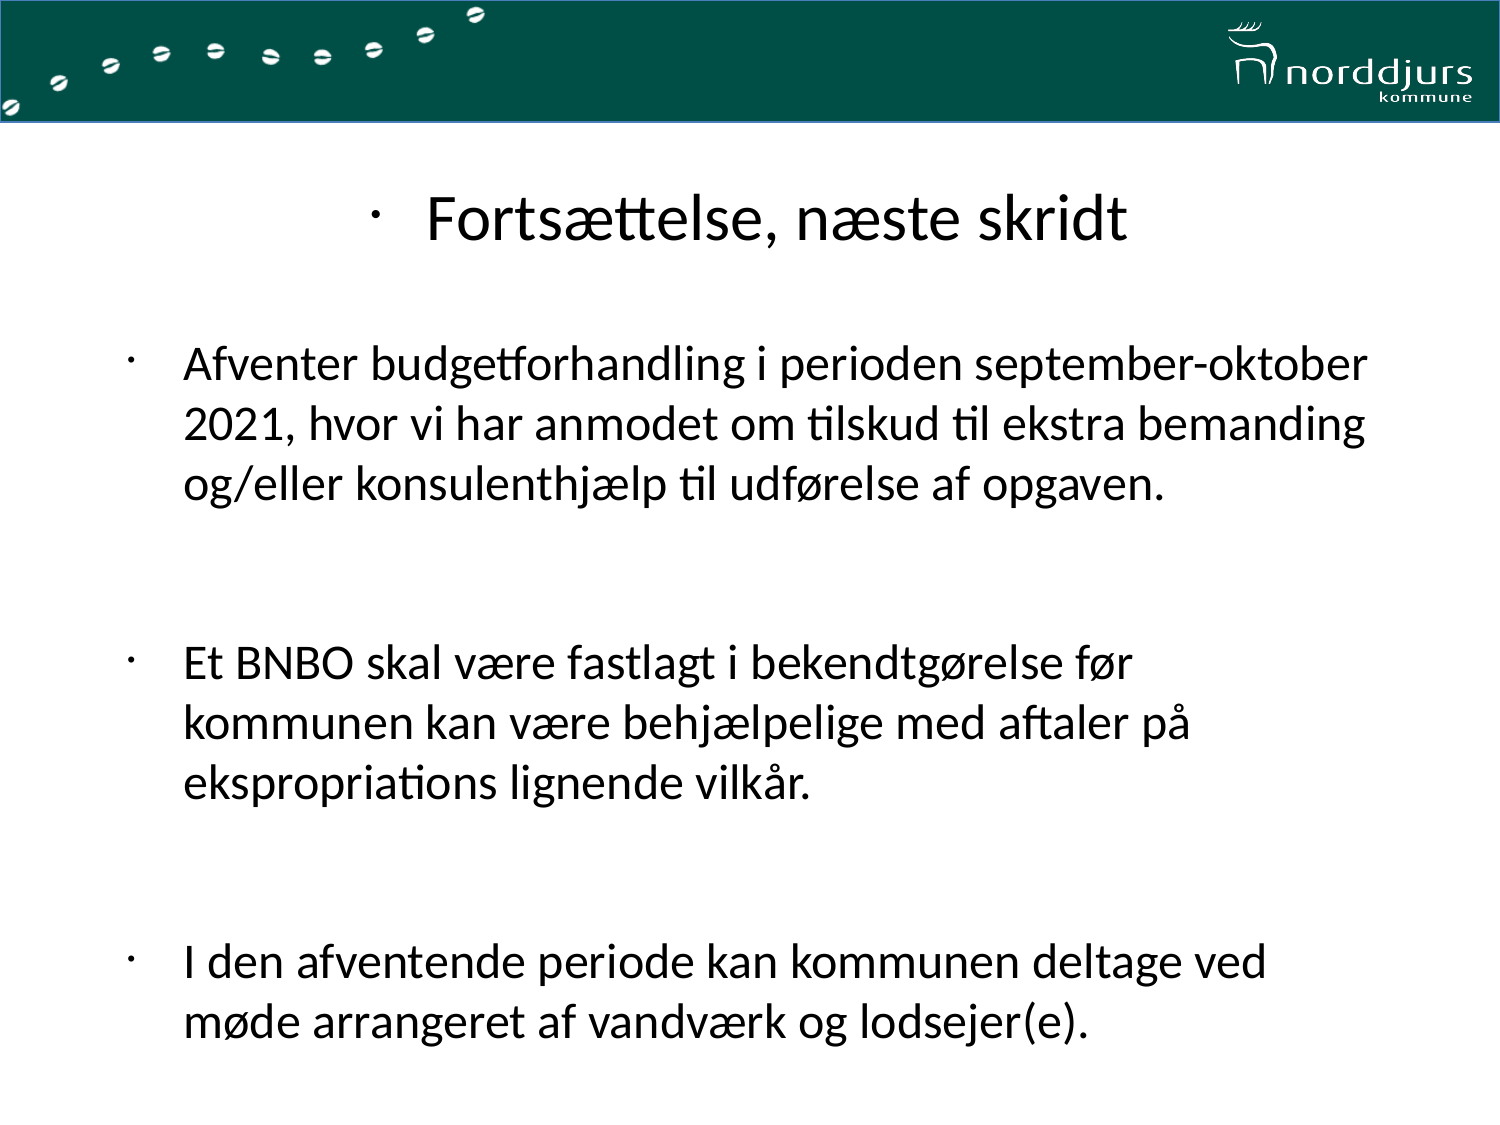

# Fortsættelse, næste skridt
Afventer budgetforhandling i perioden september-oktober 2021, hvor vi har anmodet om tilskud til ekstra bemanding og/eller konsulenthjælp til udførelse af opgaven.
Et BNBO skal være fastlagt i bekendtgørelse før kommunen kan være behjælpelige med aftaler på ekspropriations lignende vilkår.
I den afventende periode kan kommunen deltage ved møde arrangeret af vandværk og lodsejer(e).